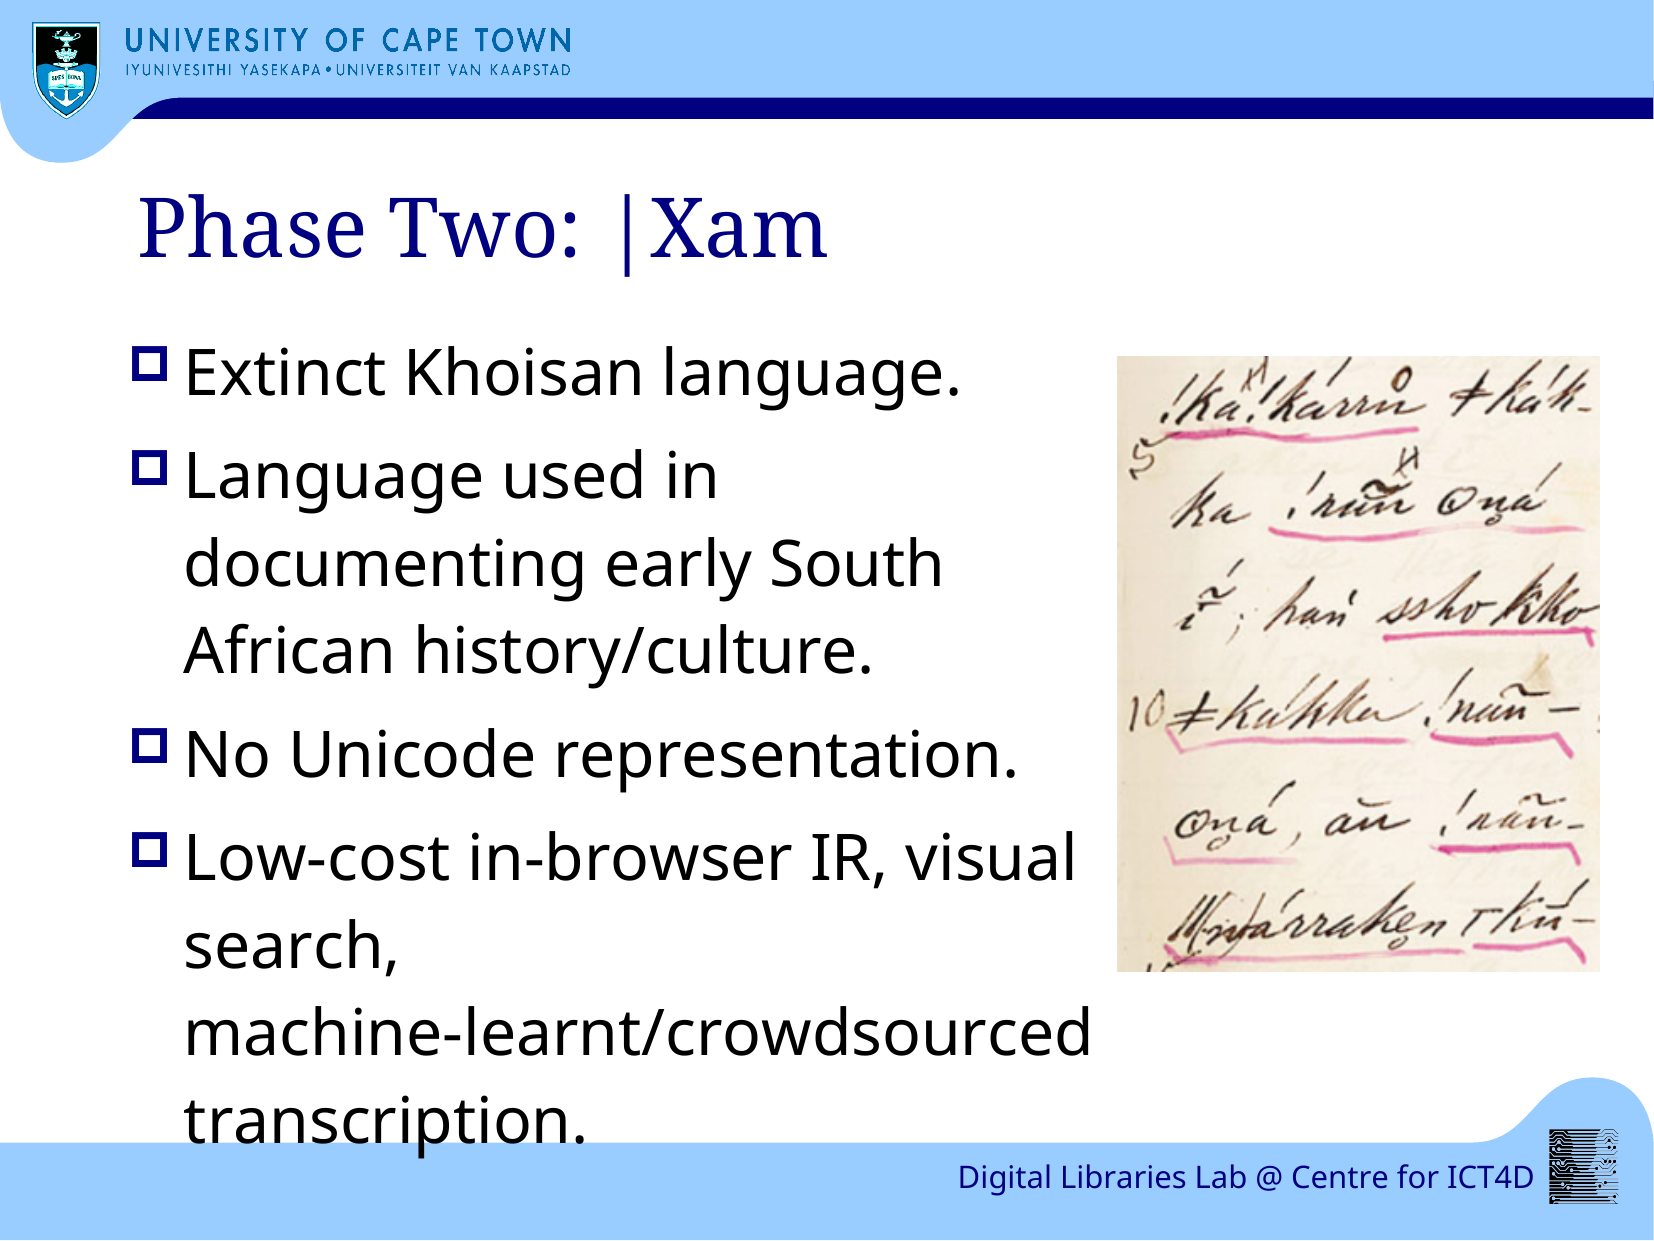

# Phase Two: |Xam
Extinct Khoisan language.
Language used in documenting early South African history/culture.
No Unicode representation.
Low-cost in-browser IR, visual search, machine-learnt/crowdsourced transcription.